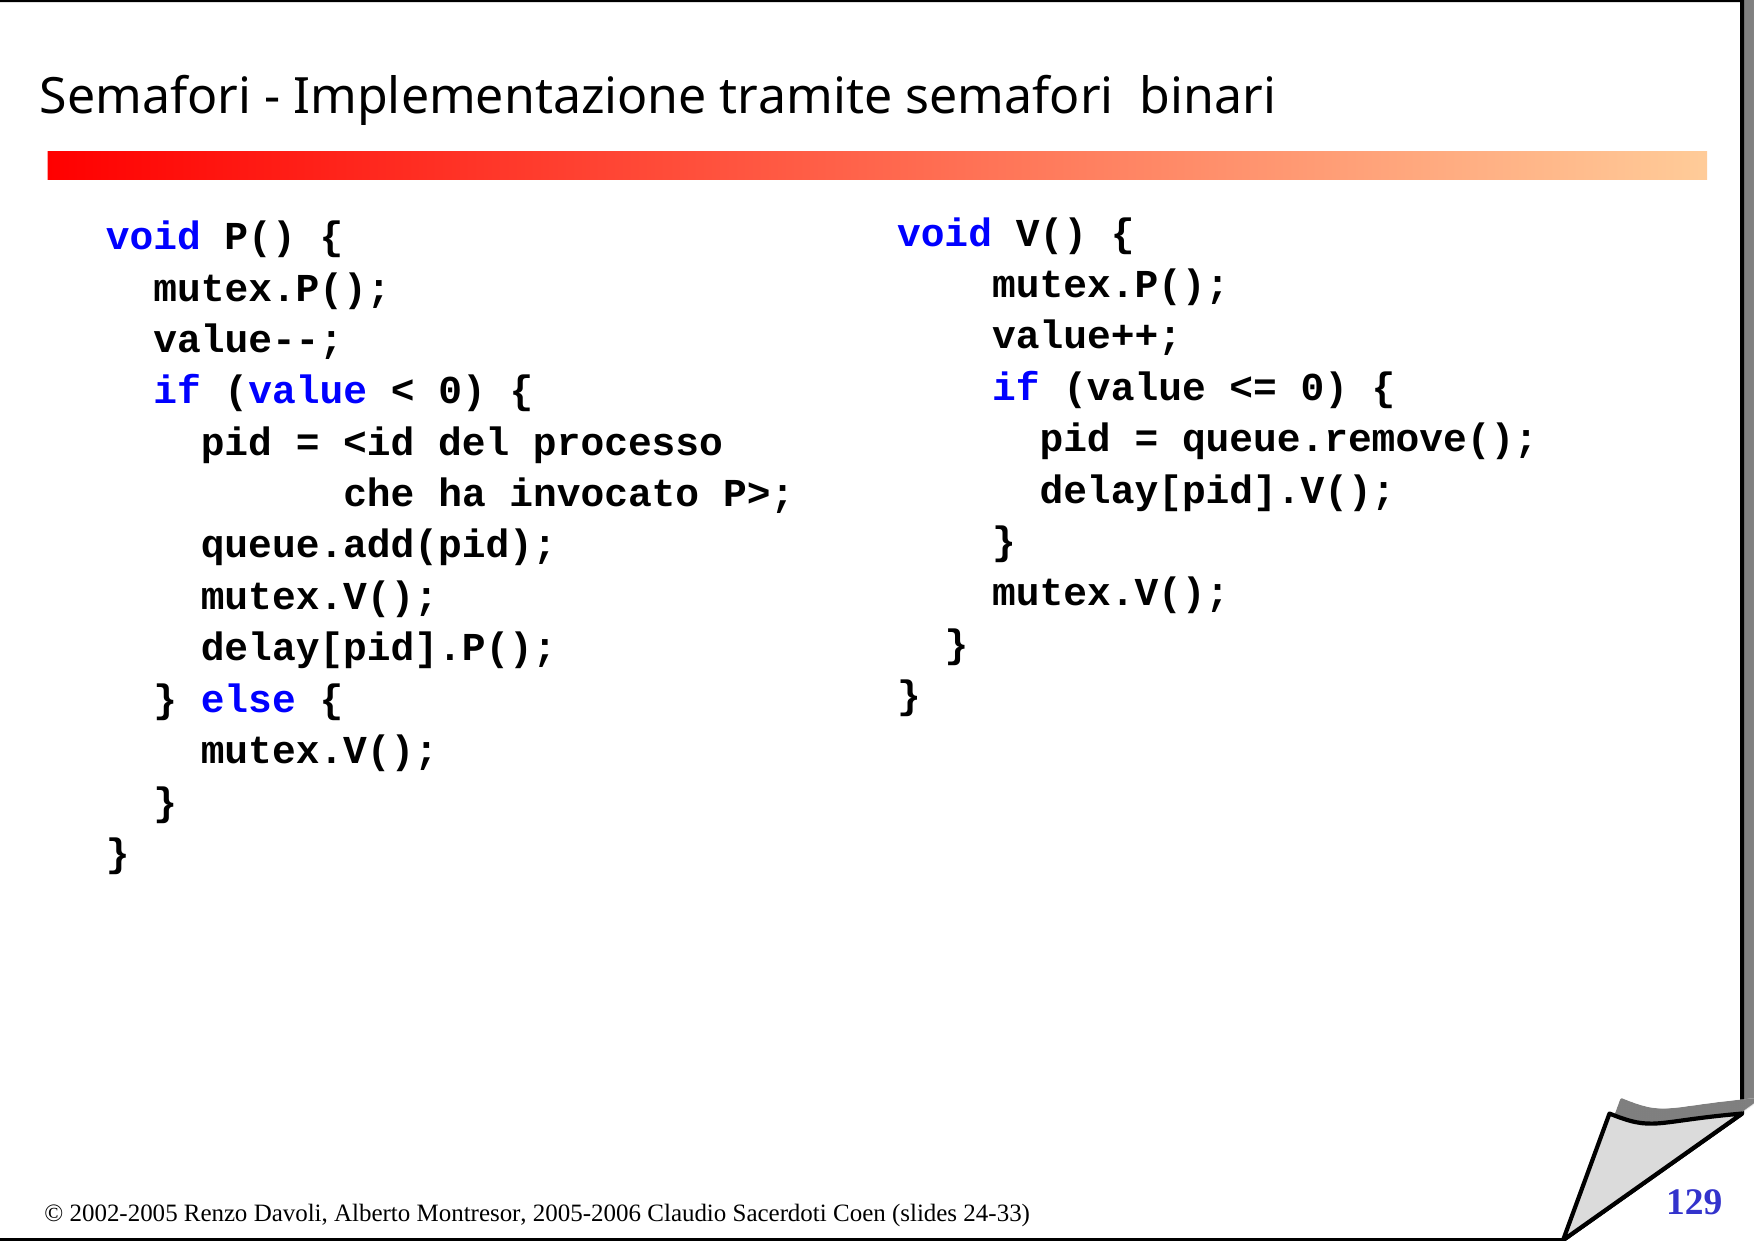

# Semafori - Implementazione tramite semafori binari
 void P() {
 mutex.P();
 value--;
 if (value < 0) {
 pid = <id del processo
 che ha invocato P>;
 queue.add(pid);
 mutex.V();
 delay[pid].P();
 } else {
 mutex.V();
 }
 }
void V() {
 mutex.P();
 value++;
 if (value <= 0) {
 pid = queue.remove();
 delay[pid].V();
 }
 mutex.V();
 }
}